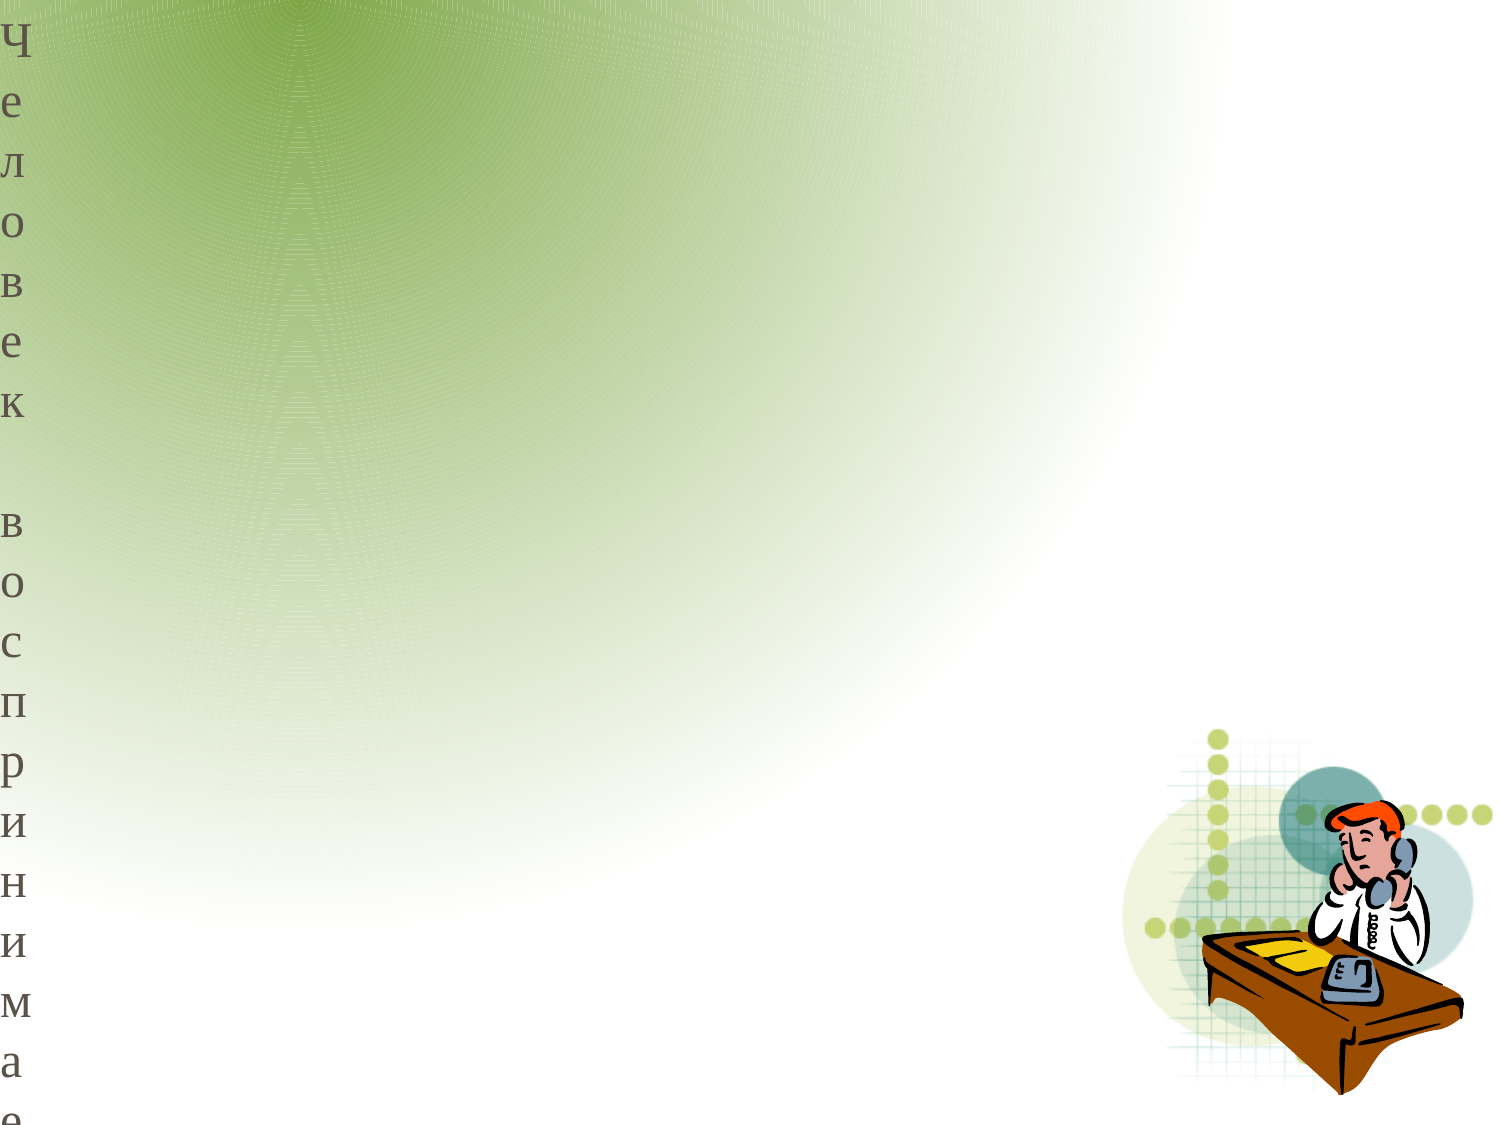

Человек воспринимает и хранит в своей памяти любую
информацию:звуковую, зрительную, обонятельную,осязательную,
 вкусовую.
Представить информацию, которая хранится в памяти человека ,
 на носителе информации в виде текста или рисунка- значит, кодировать ее. Закодированная информация- это данные.
 Например, текст- это текстовые данные.
 Рисунок- это графические данные.